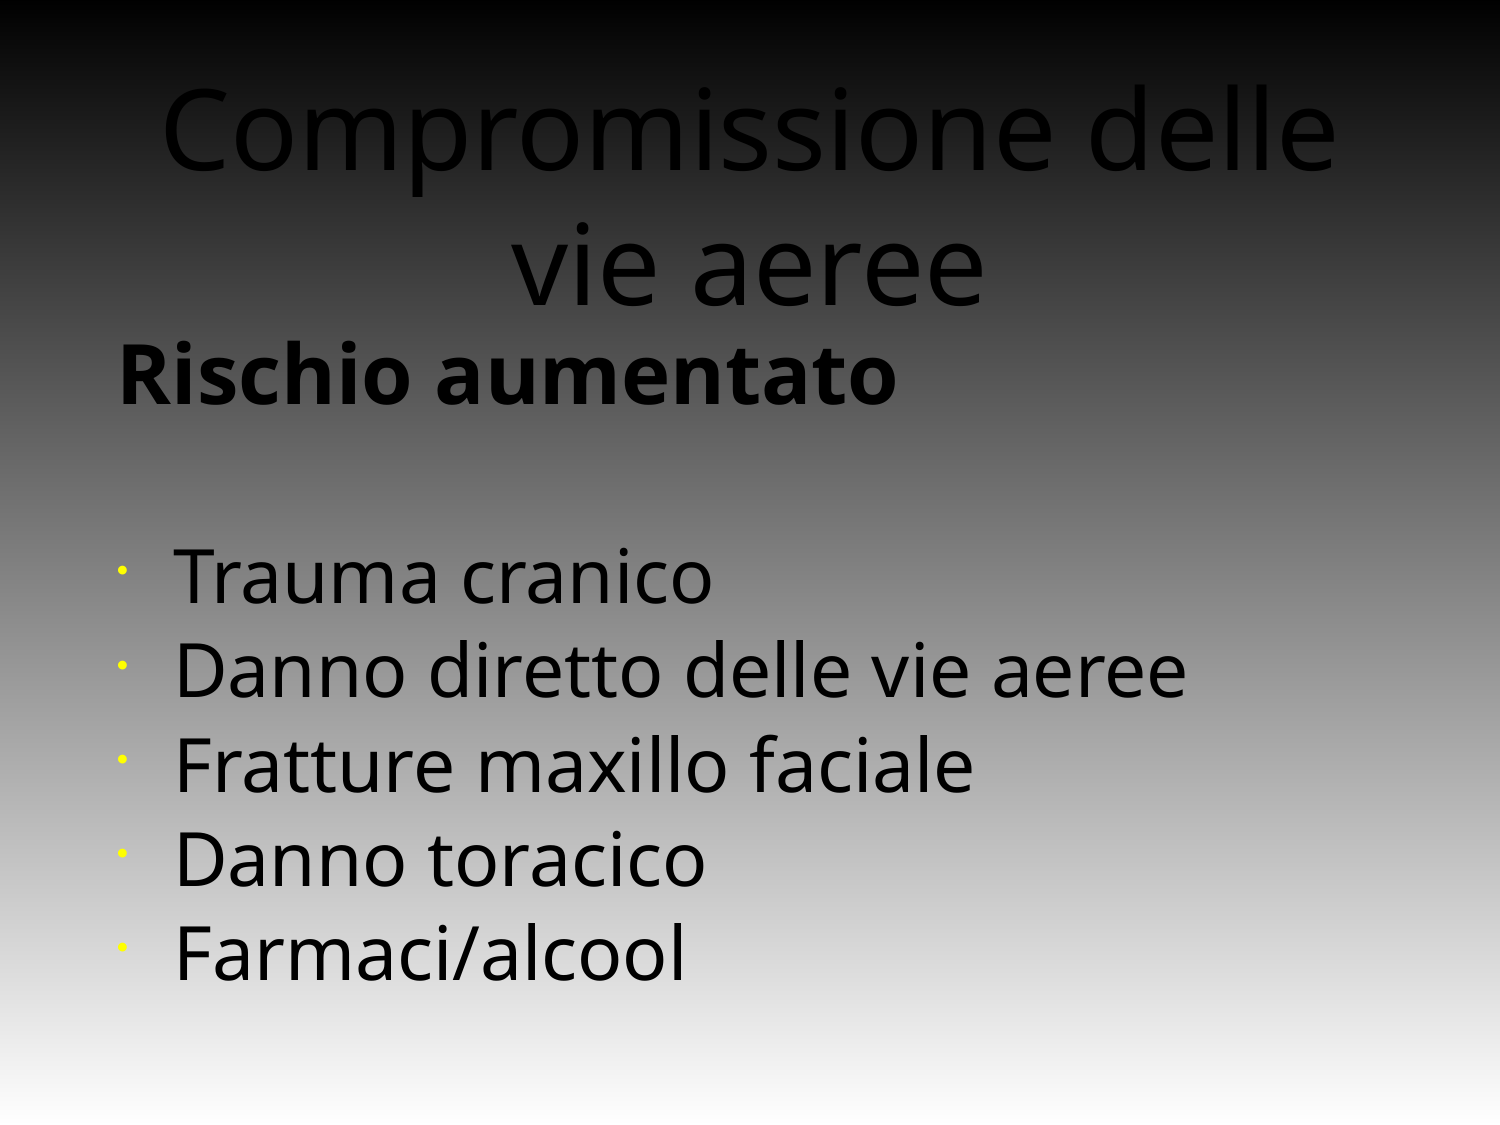

# Compromissione delle vie aeree
Rischio aumentato
Trauma cranico
Danno diretto delle vie aeree
Fratture maxillo faciale
Danno toracico
Farmaci/alcool